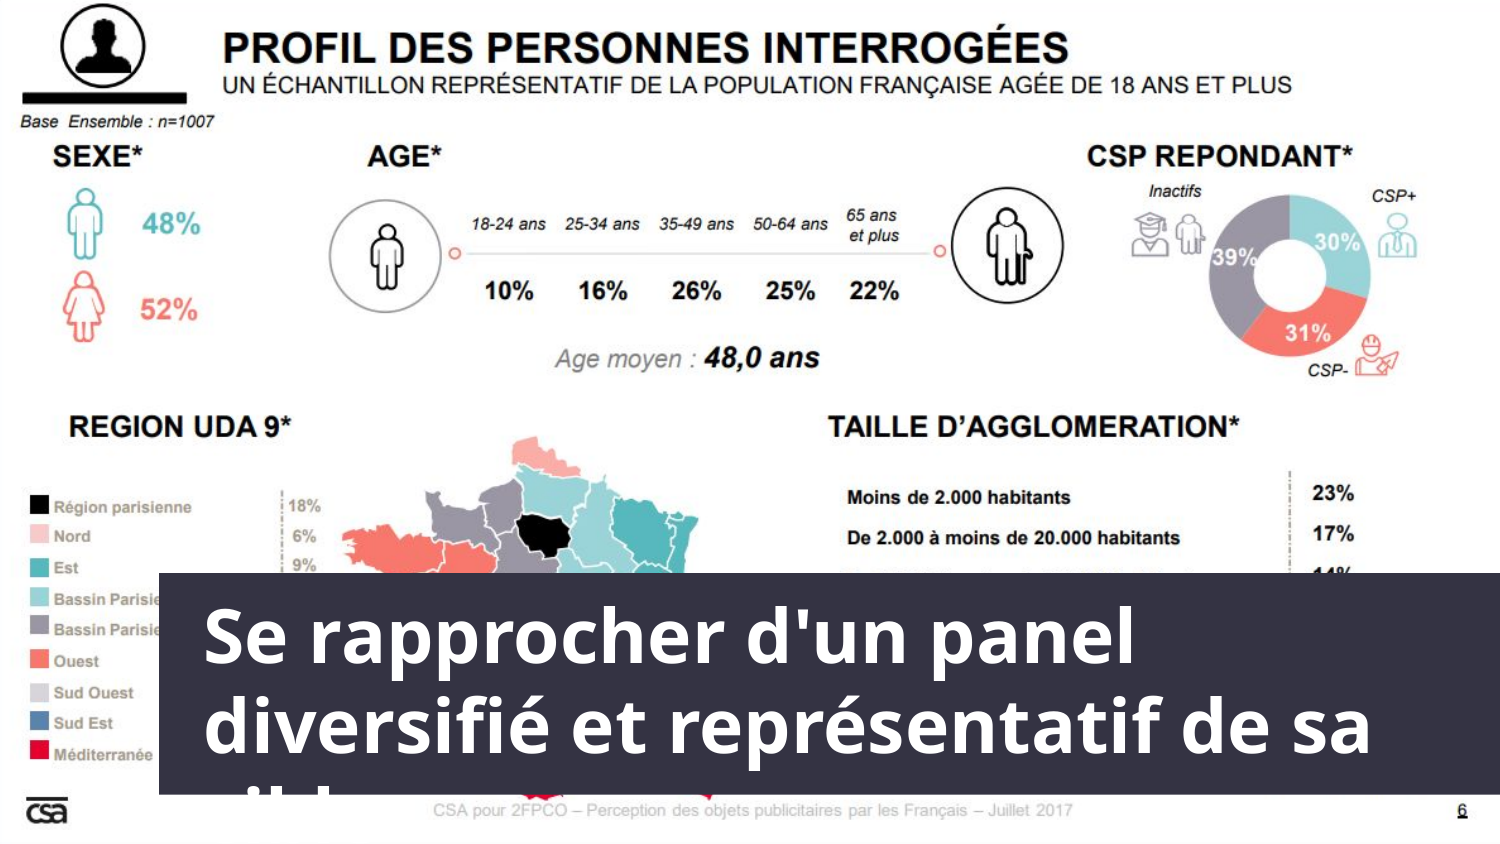

# Se rapprocher d'un panel diversifié et représentatif de sa cible